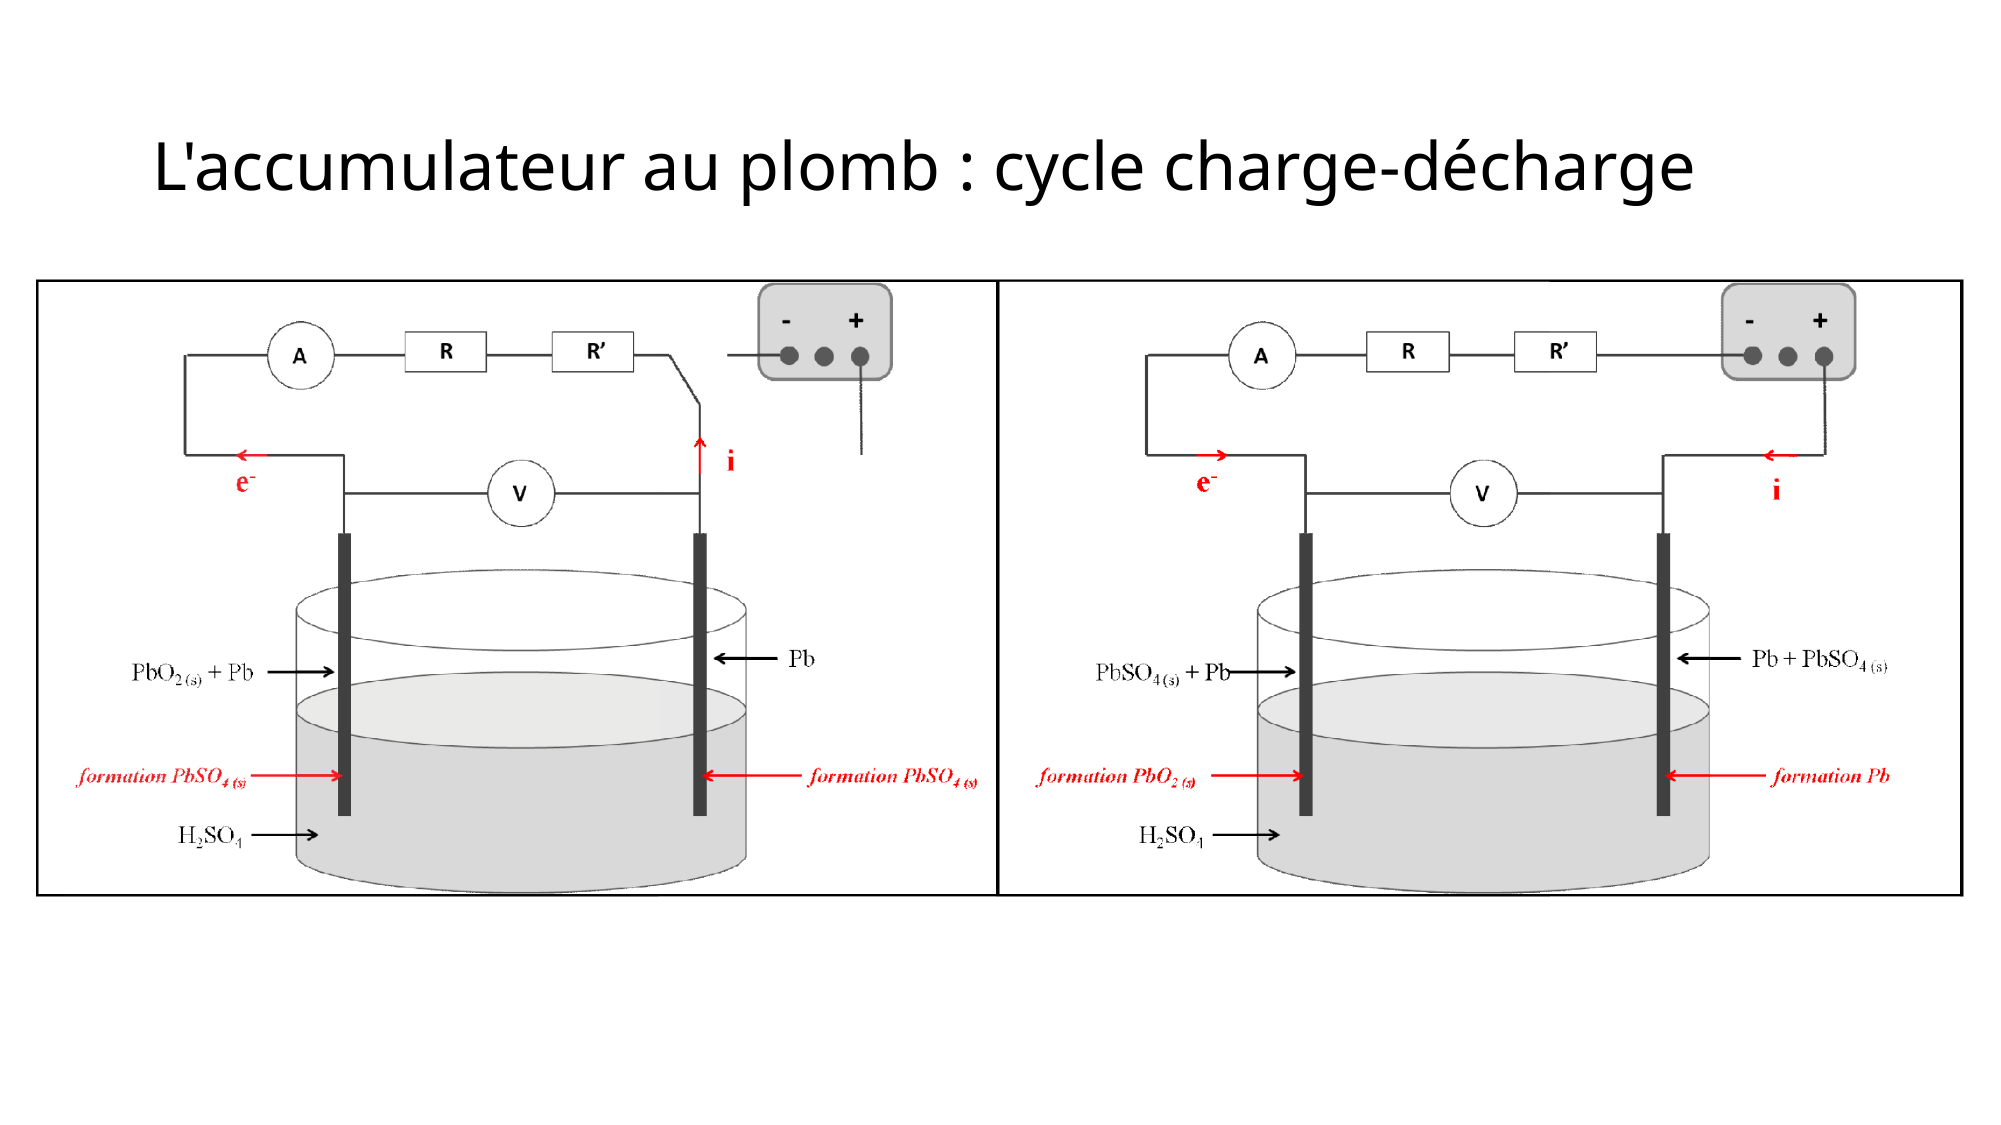

# L'accumulateur au plomb : cycle charge-décharge